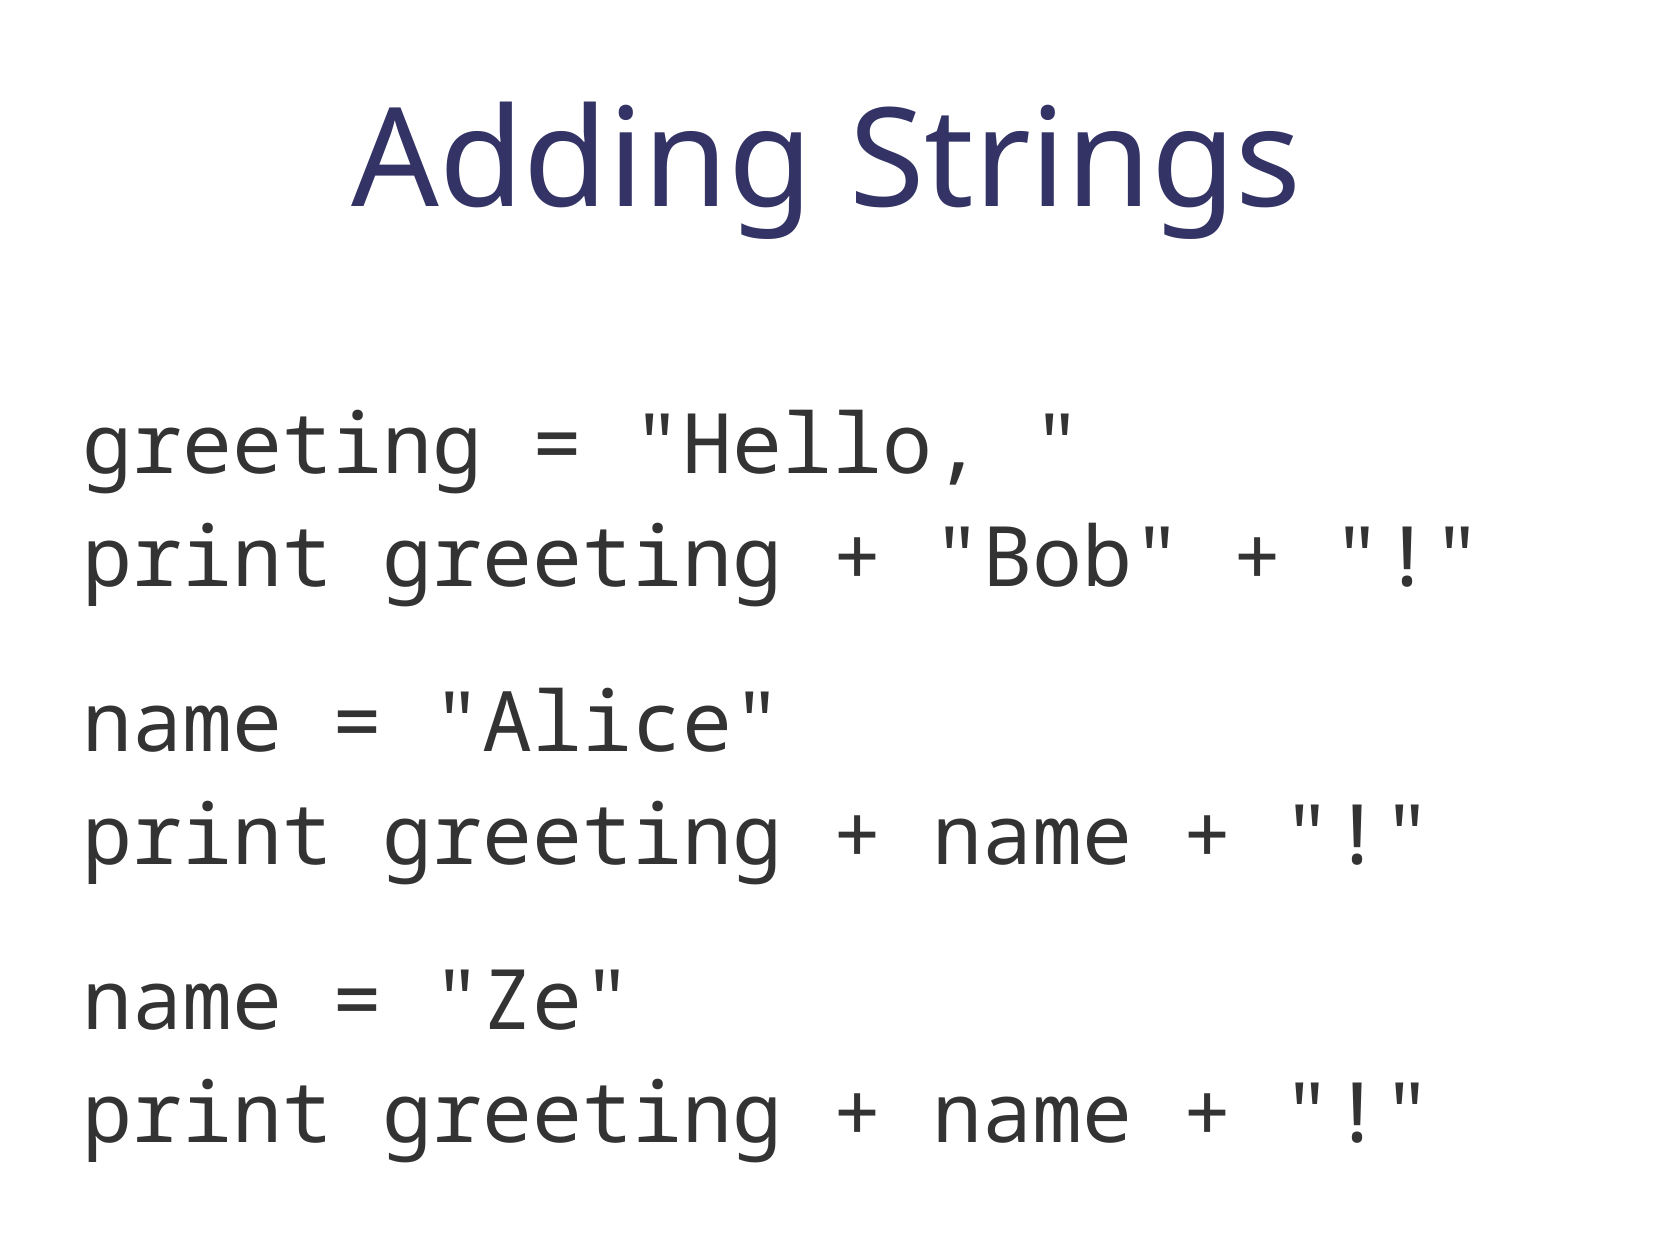

# Adding Strings
greeting = "Hello, "
print greeting + "Bob" + "!"
name = "Alice"
print greeting + name + "!"
name = "Ze"
print greeting + name + "!"